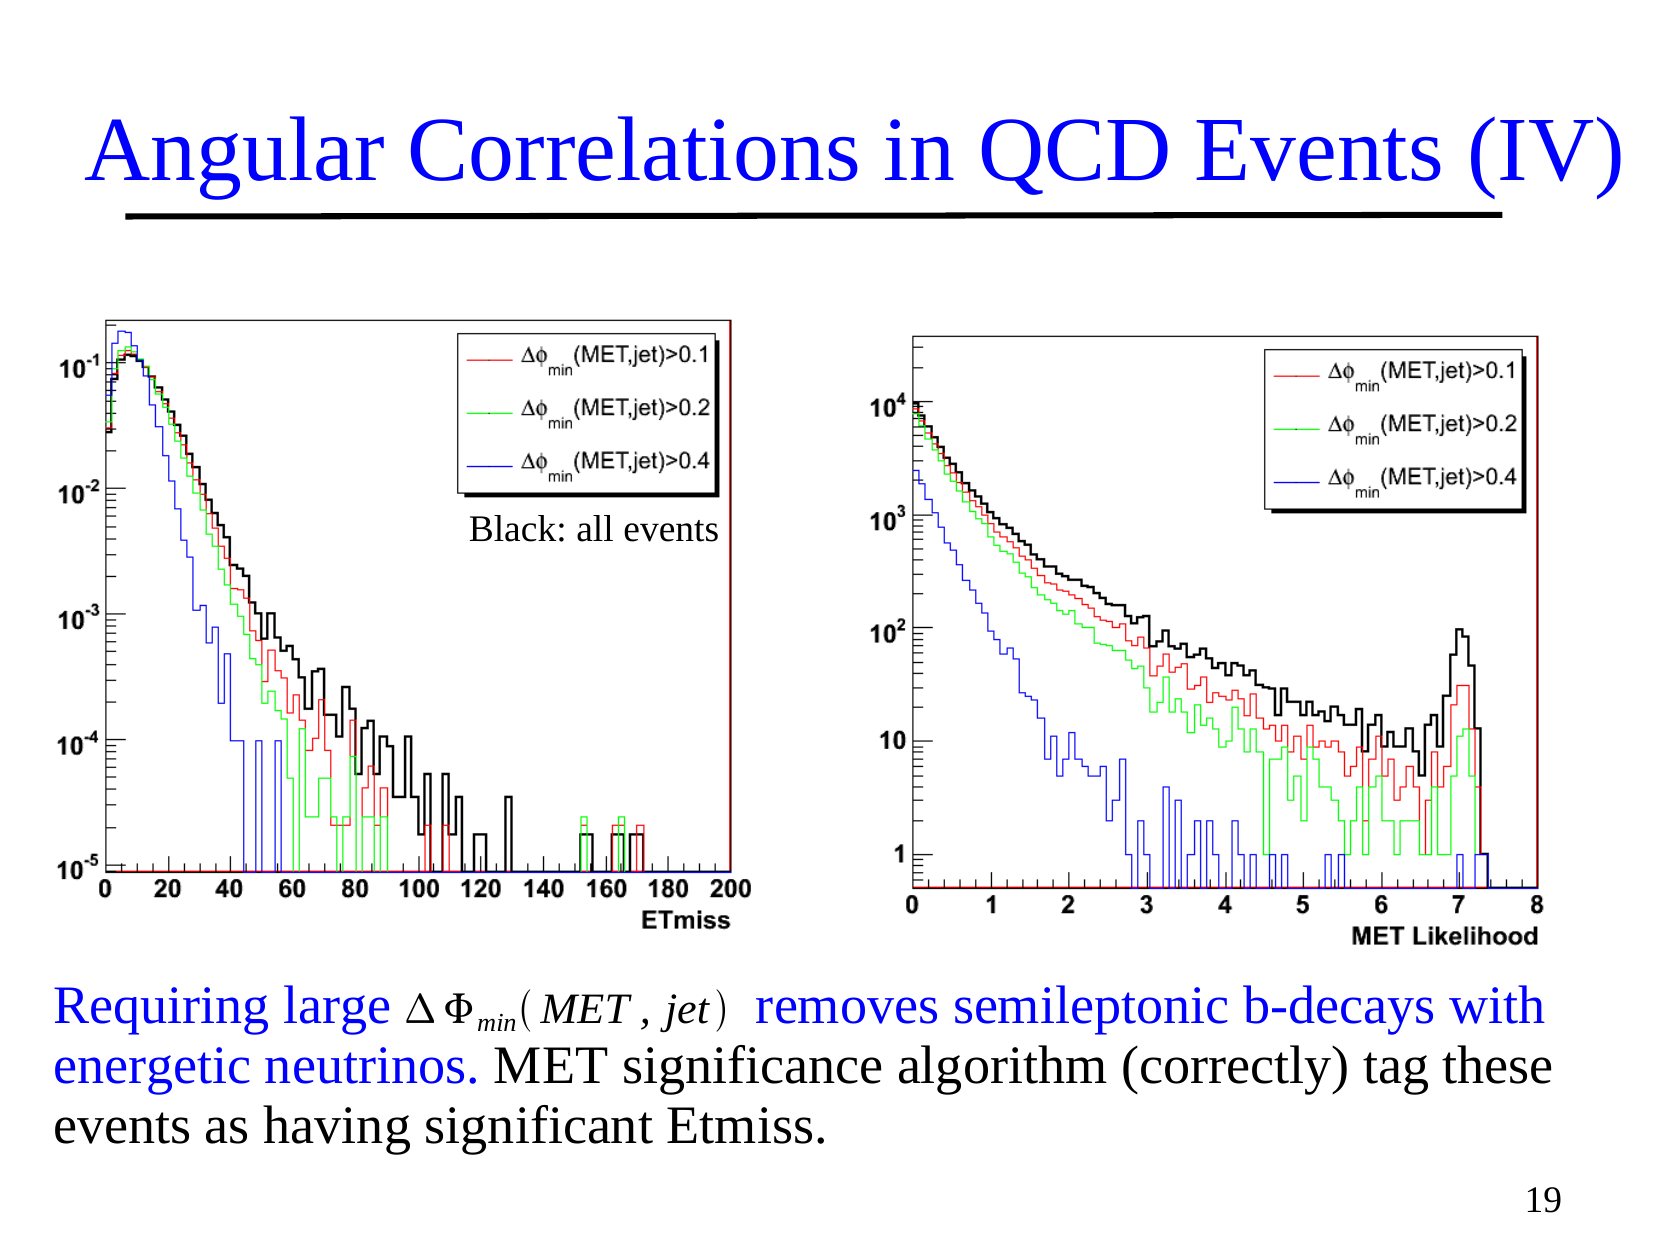

Angular Correlations in QCD Events (IV)
Black: all events
Requiring large removes semileptonic b-decays with
energetic neutrinos. MET significance algorithm (correctly) tag these
events as having significant Etmiss.